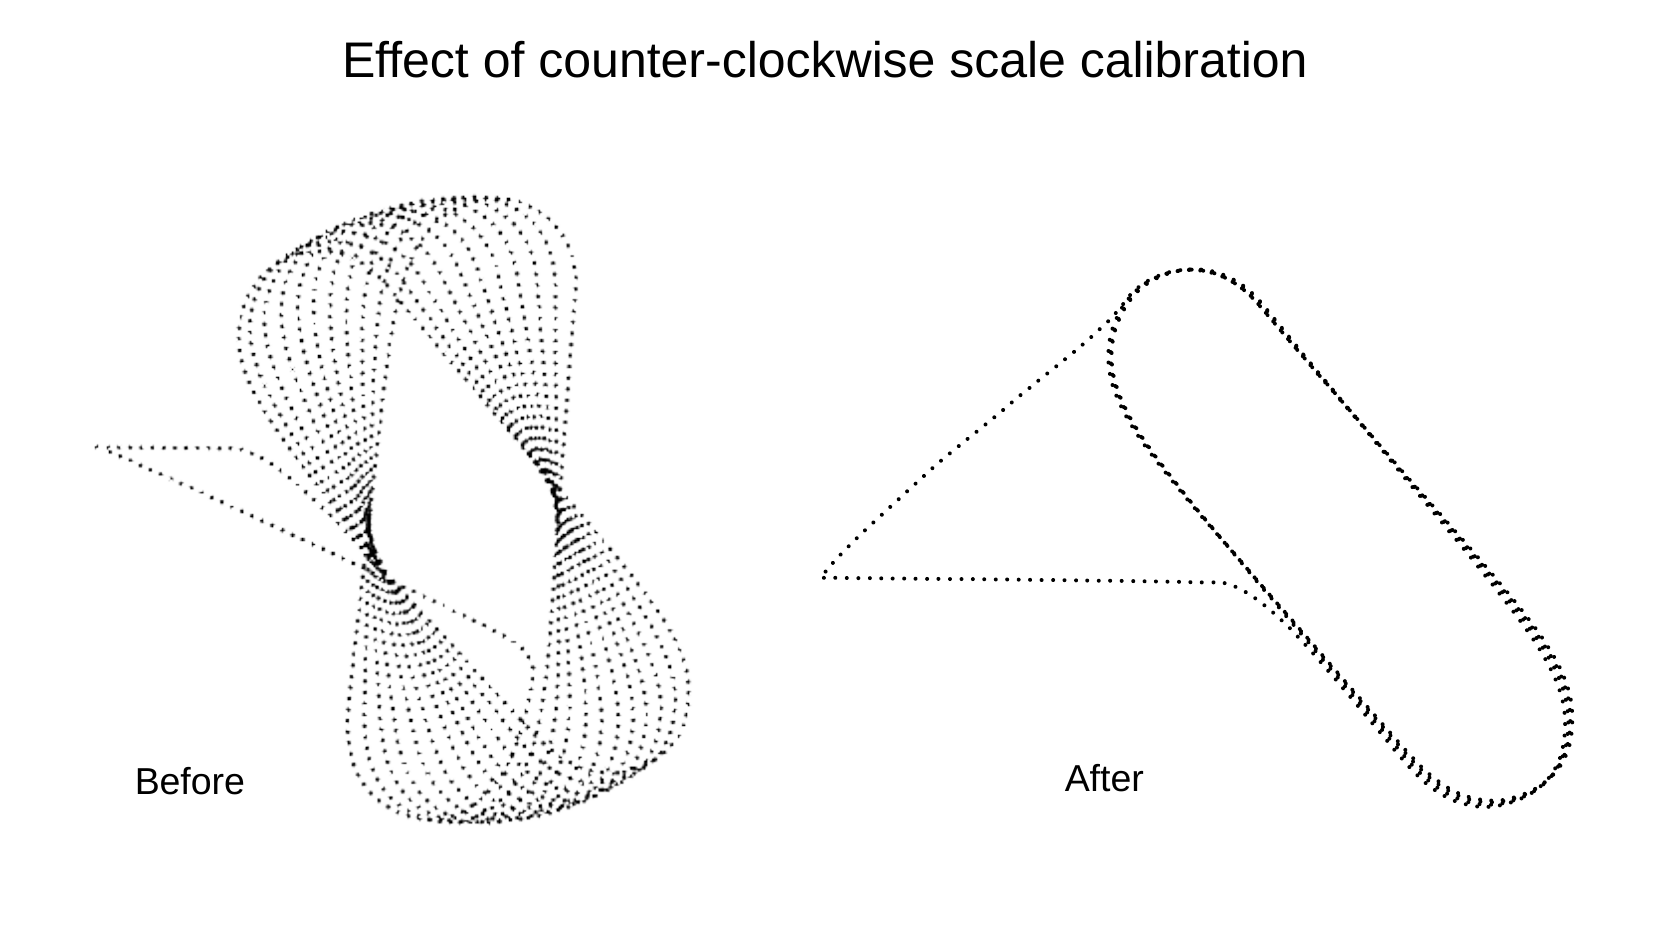

# Effect of counter-clockwise scale calibration
After
Before